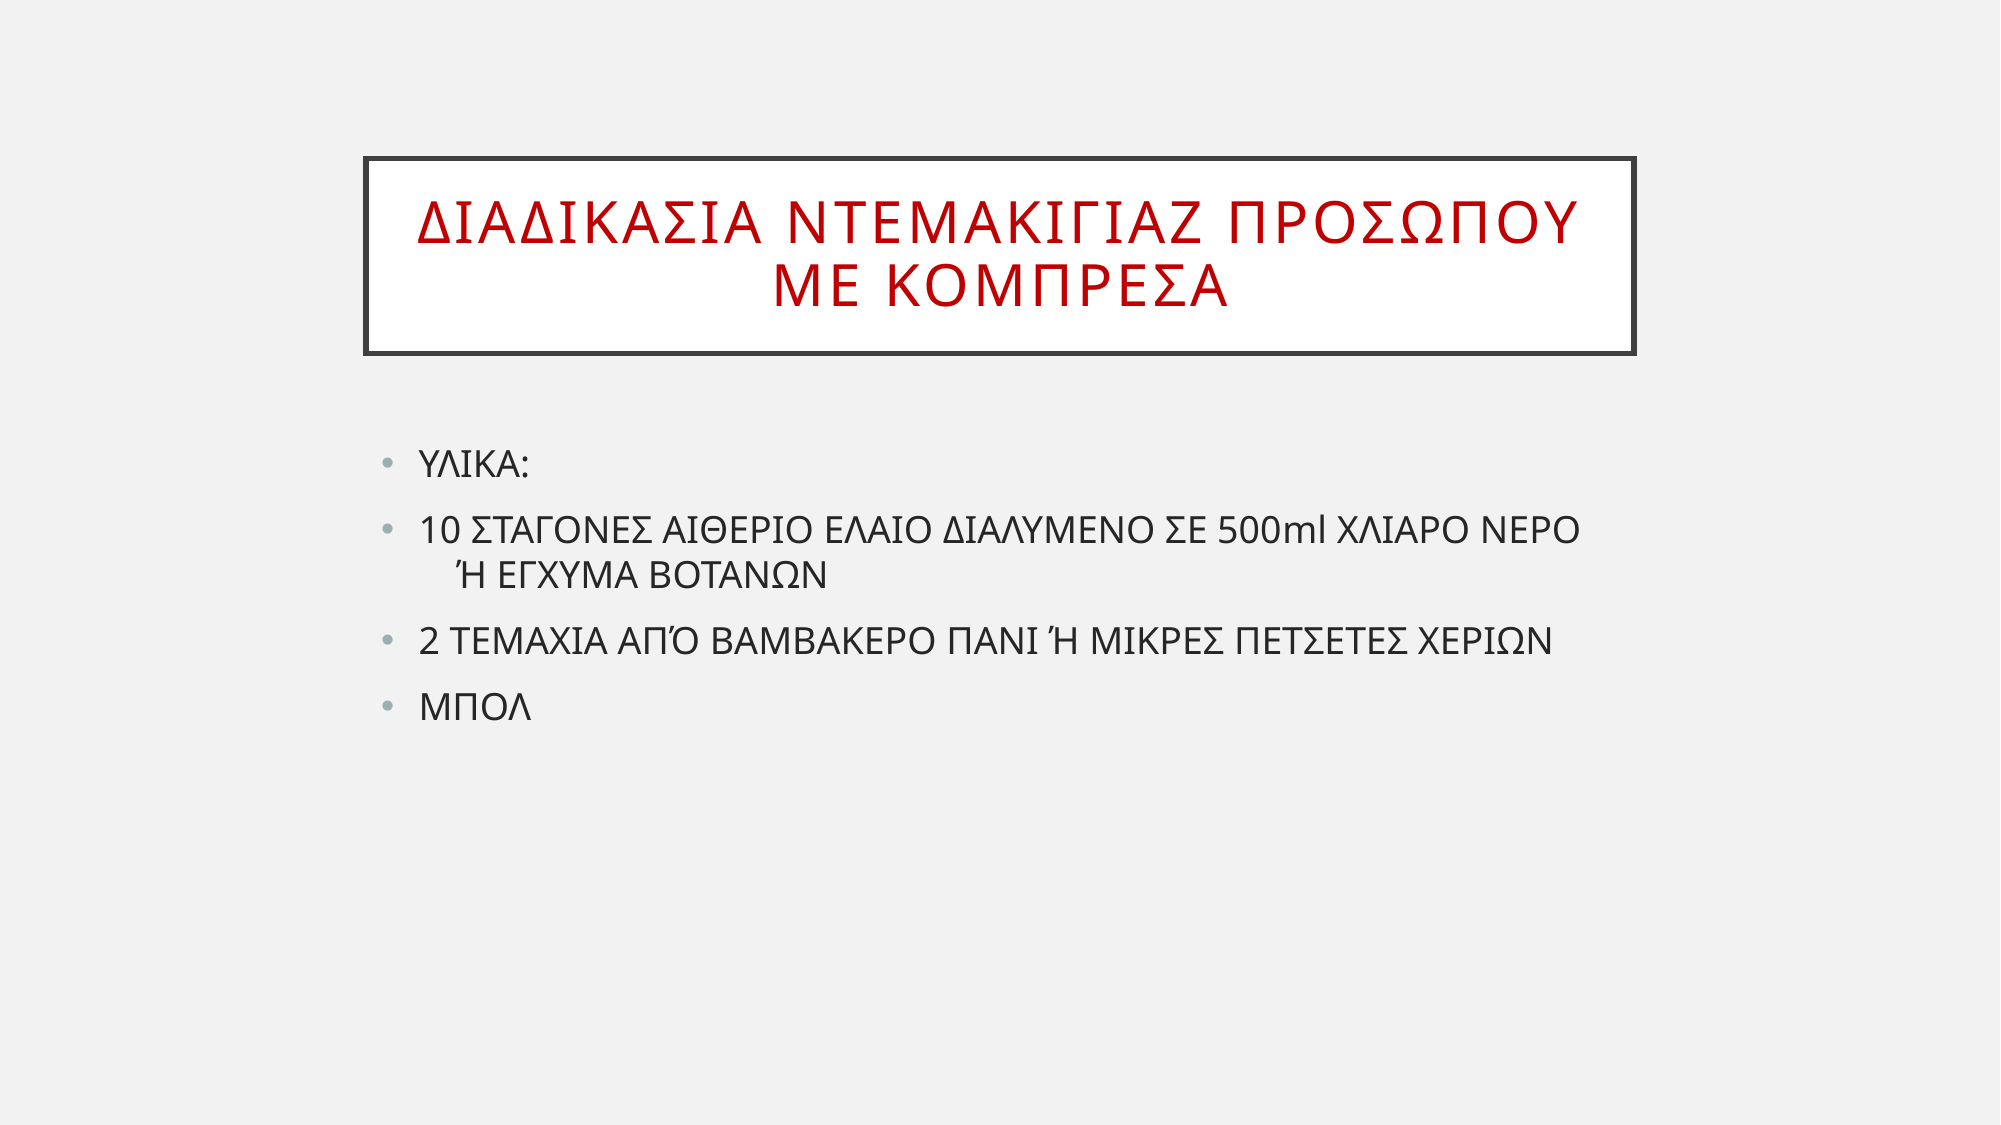

# ΔΙΑΔΙΚΑΣΙΑ ΝΤΕΜΑΚΙΓΙΑΖ ΠΡΟΣΩΠΟΥ ΜΕ ΚΟΜΠΡΕΣΑ
ΥΛΙΚΑ:
10 ΣΤΑΓΟΝΕΣ ΑΙΘΕΡΙΟ ΕΛΑΙΟ ΔΙΑΛΥΜΕΝΟ ΣΕ 500ml ΧΛΙΑΡΟ ΝΕΡΟ Ή ΕΓΧΥΜΑ ΒΟΤΑΝΩΝ
2 ΤΕΜΑΧΙΑ ΑΠΌ ΒΑΜΒΑΚΕΡΟ ΠΑΝΙ Ή ΜΙΚΡΕΣ ΠΕΤΣΕΤΕΣ ΧΕΡΙΩΝ
ΜΠΟΛ